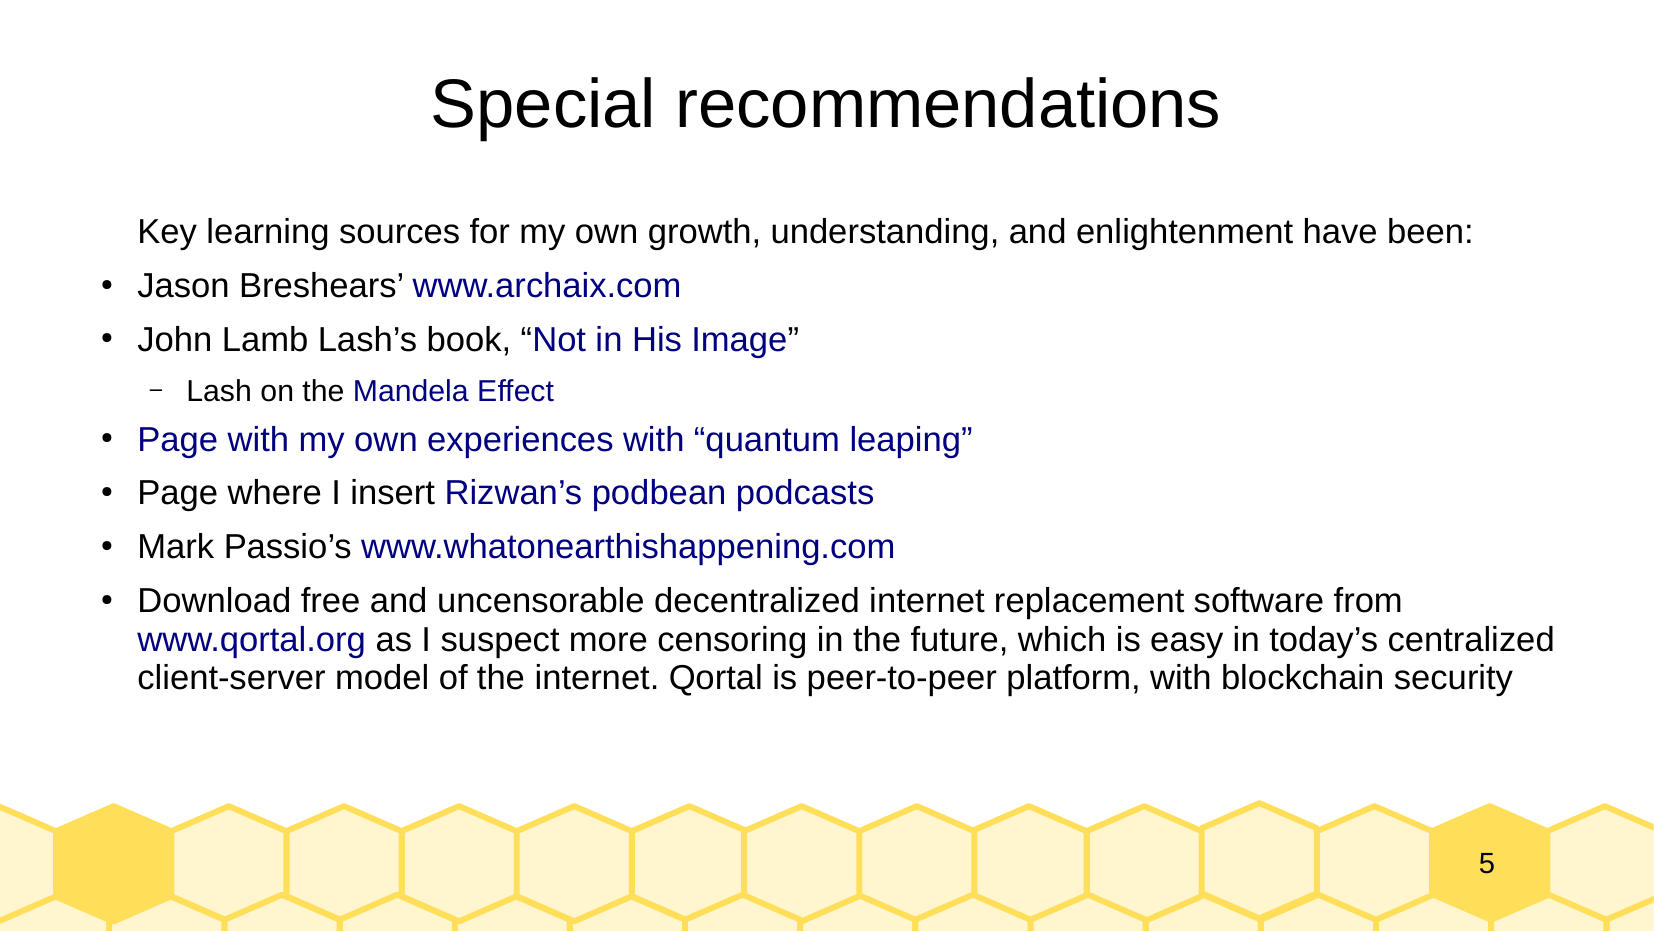

Special recommendations
# Key learning sources for my own growth, understanding, and enlightenment have been:
Jason Breshears’ www.archaix.com
John Lamb Lash’s book, “Not in His Image”
Lash on the Mandela Effect
Page with my own experiences with “quantum leaping”
Page where I insert Rizwan’s podbean podcasts
Mark Passio’s www.whatonearthishappening.com
Download free and uncensorable decentralized internet replacement software from www.qortal.org as I suspect more censoring in the future, which is easy in today’s centralized client-server model of the internet. Qortal is peer-to-peer platform, with blockchain security